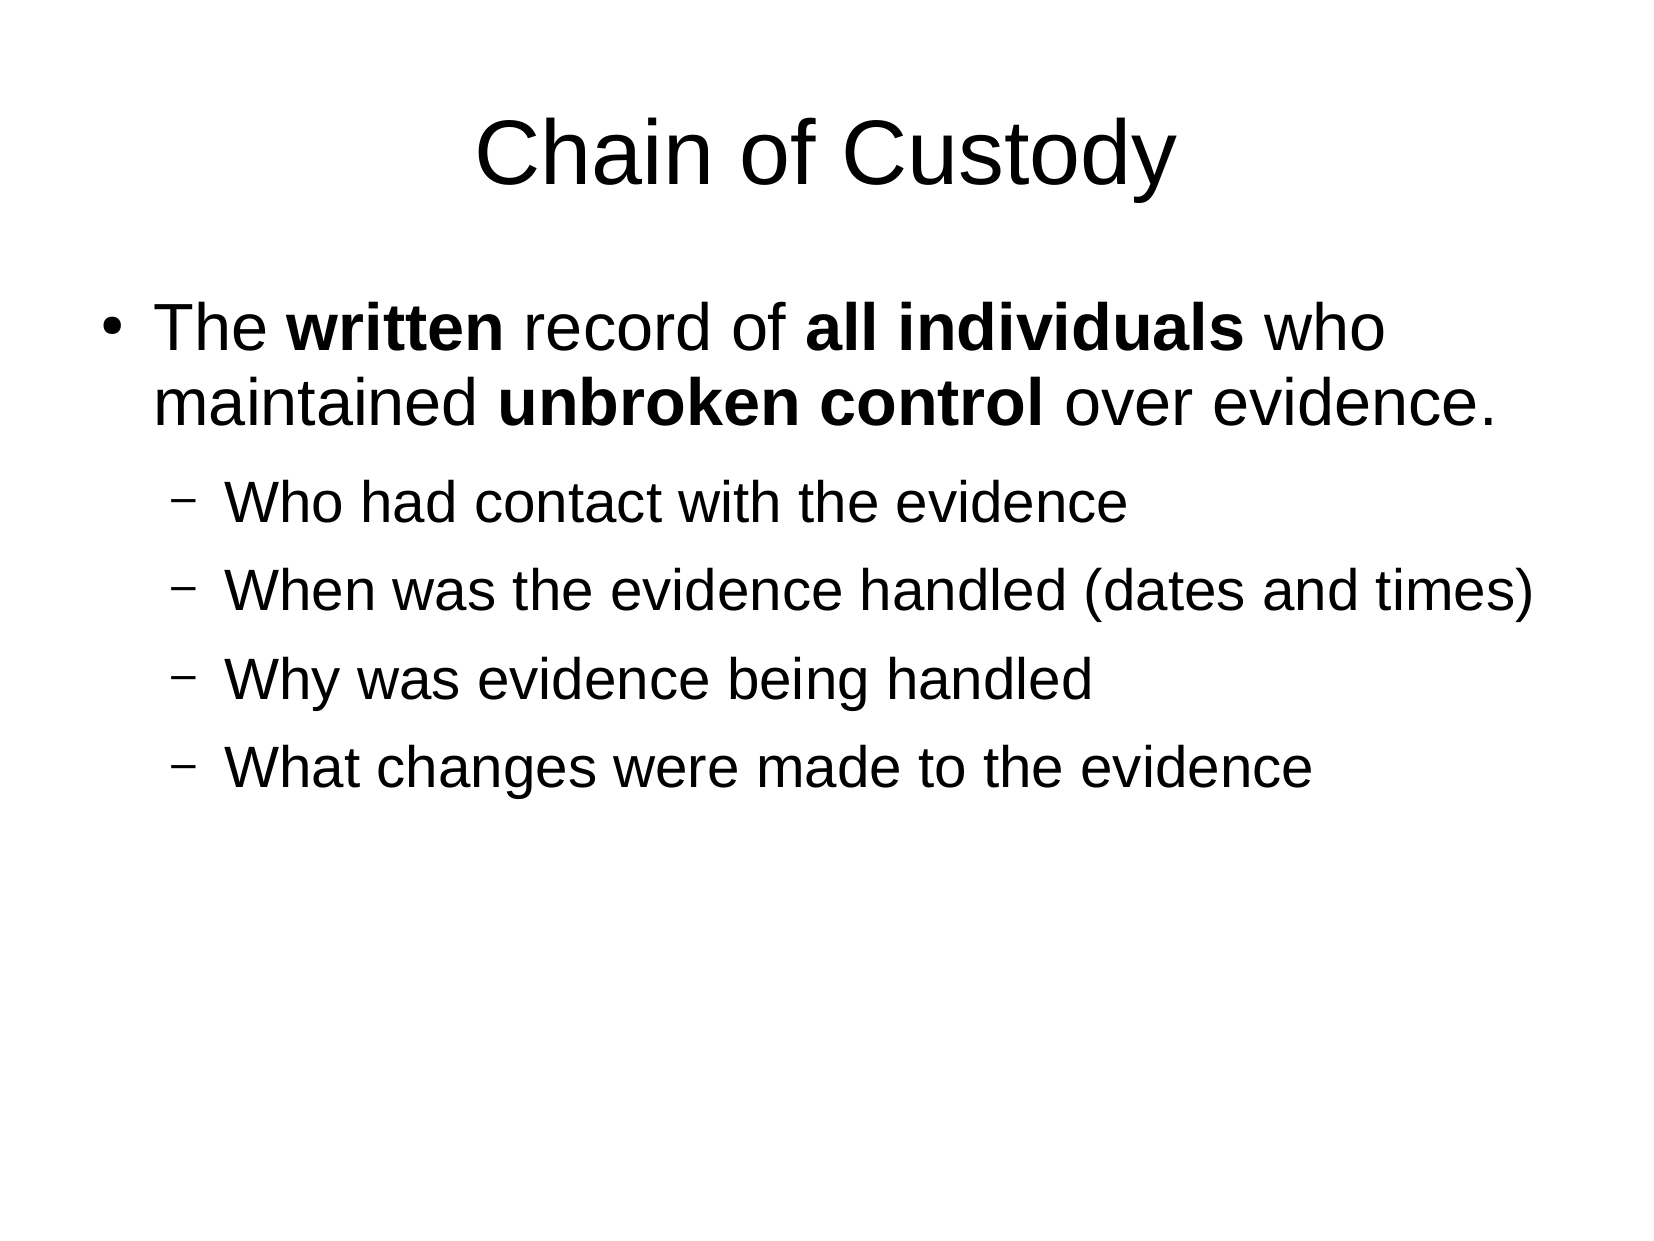

# Chain of Custody
The written record of all individuals who maintained unbroken control over evidence.
Who had contact with the evidence
When was the evidence handled (dates and times)
Why was evidence being handled
What changes were made to the evidence